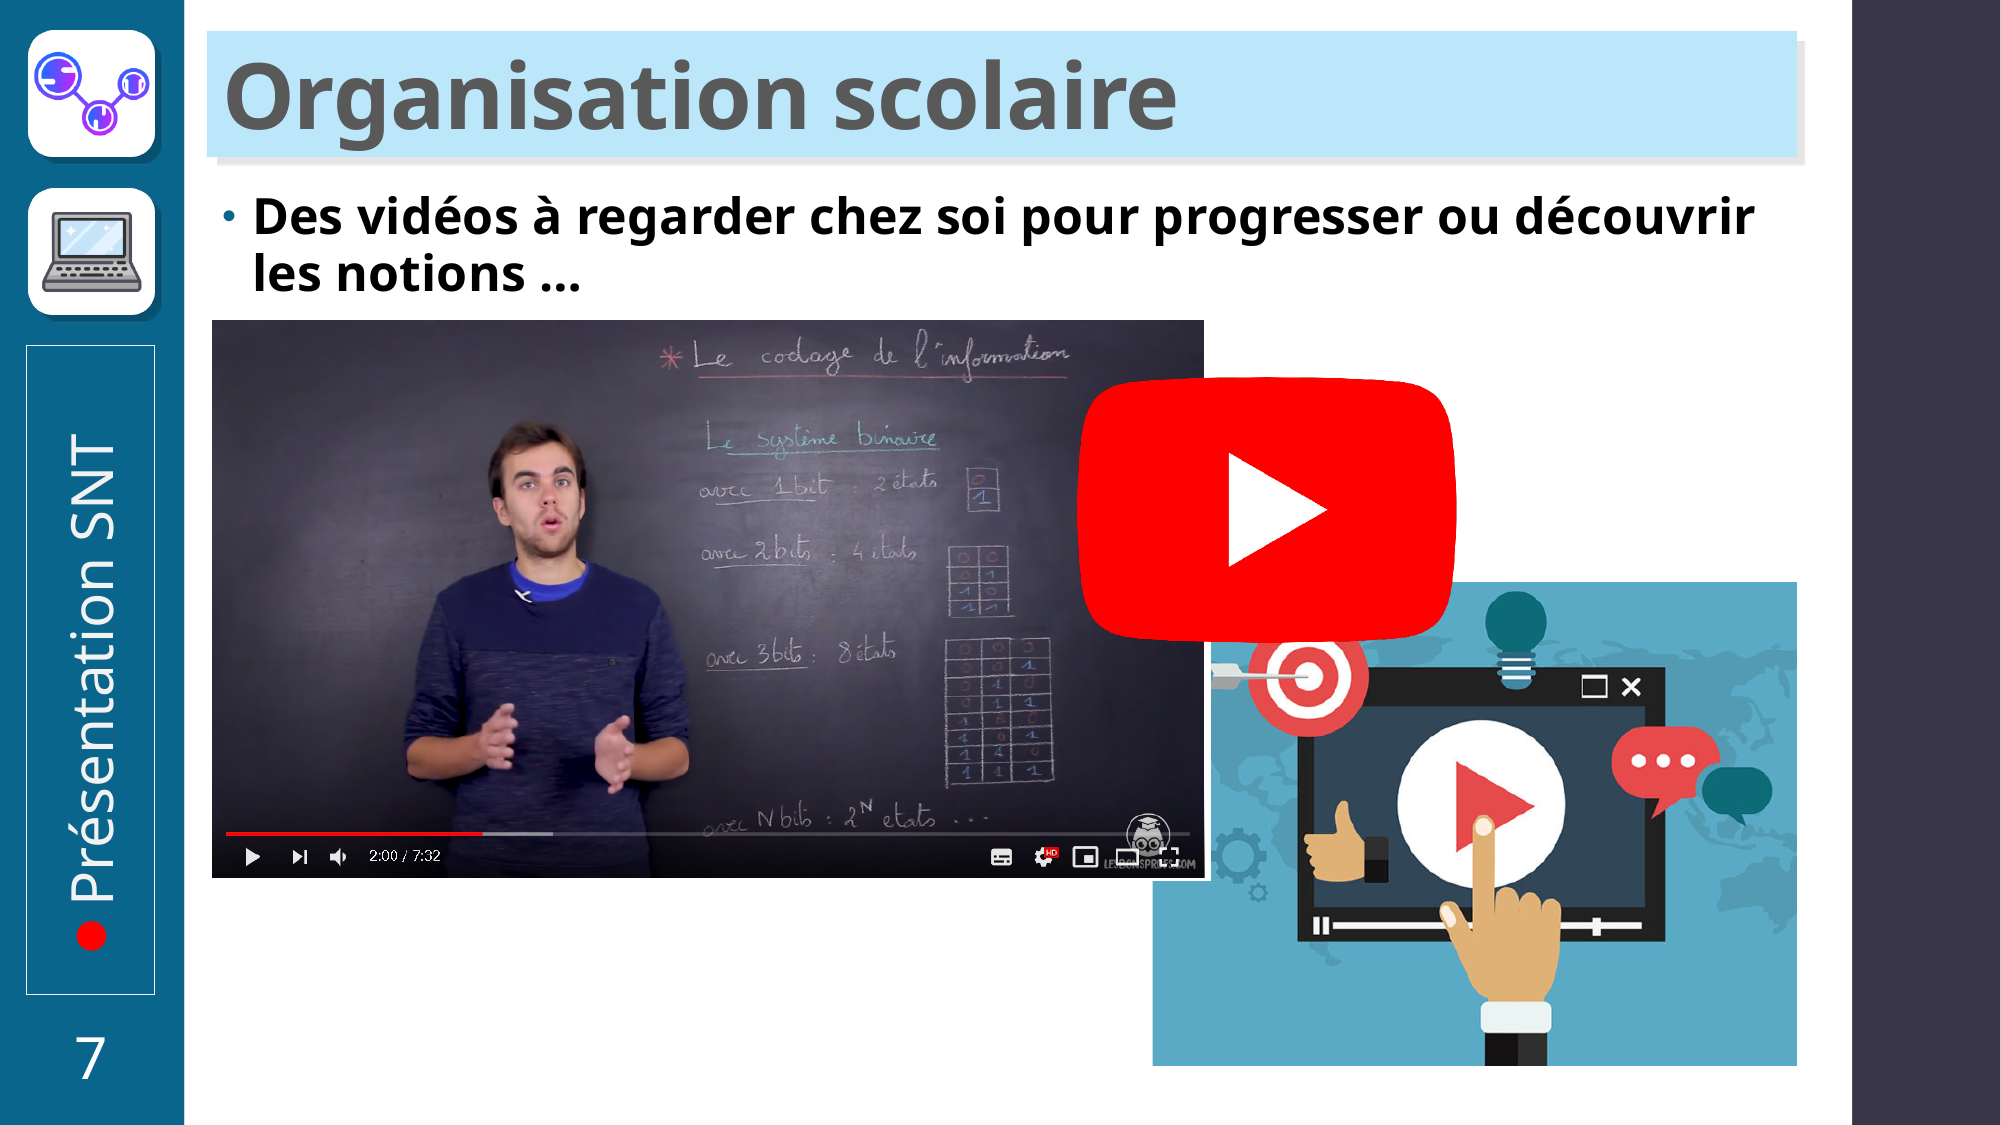

# Organisation scolaire
Des vidéos à regarder chez soi pour progresser ou découvrir les notions …
Présentation SNT